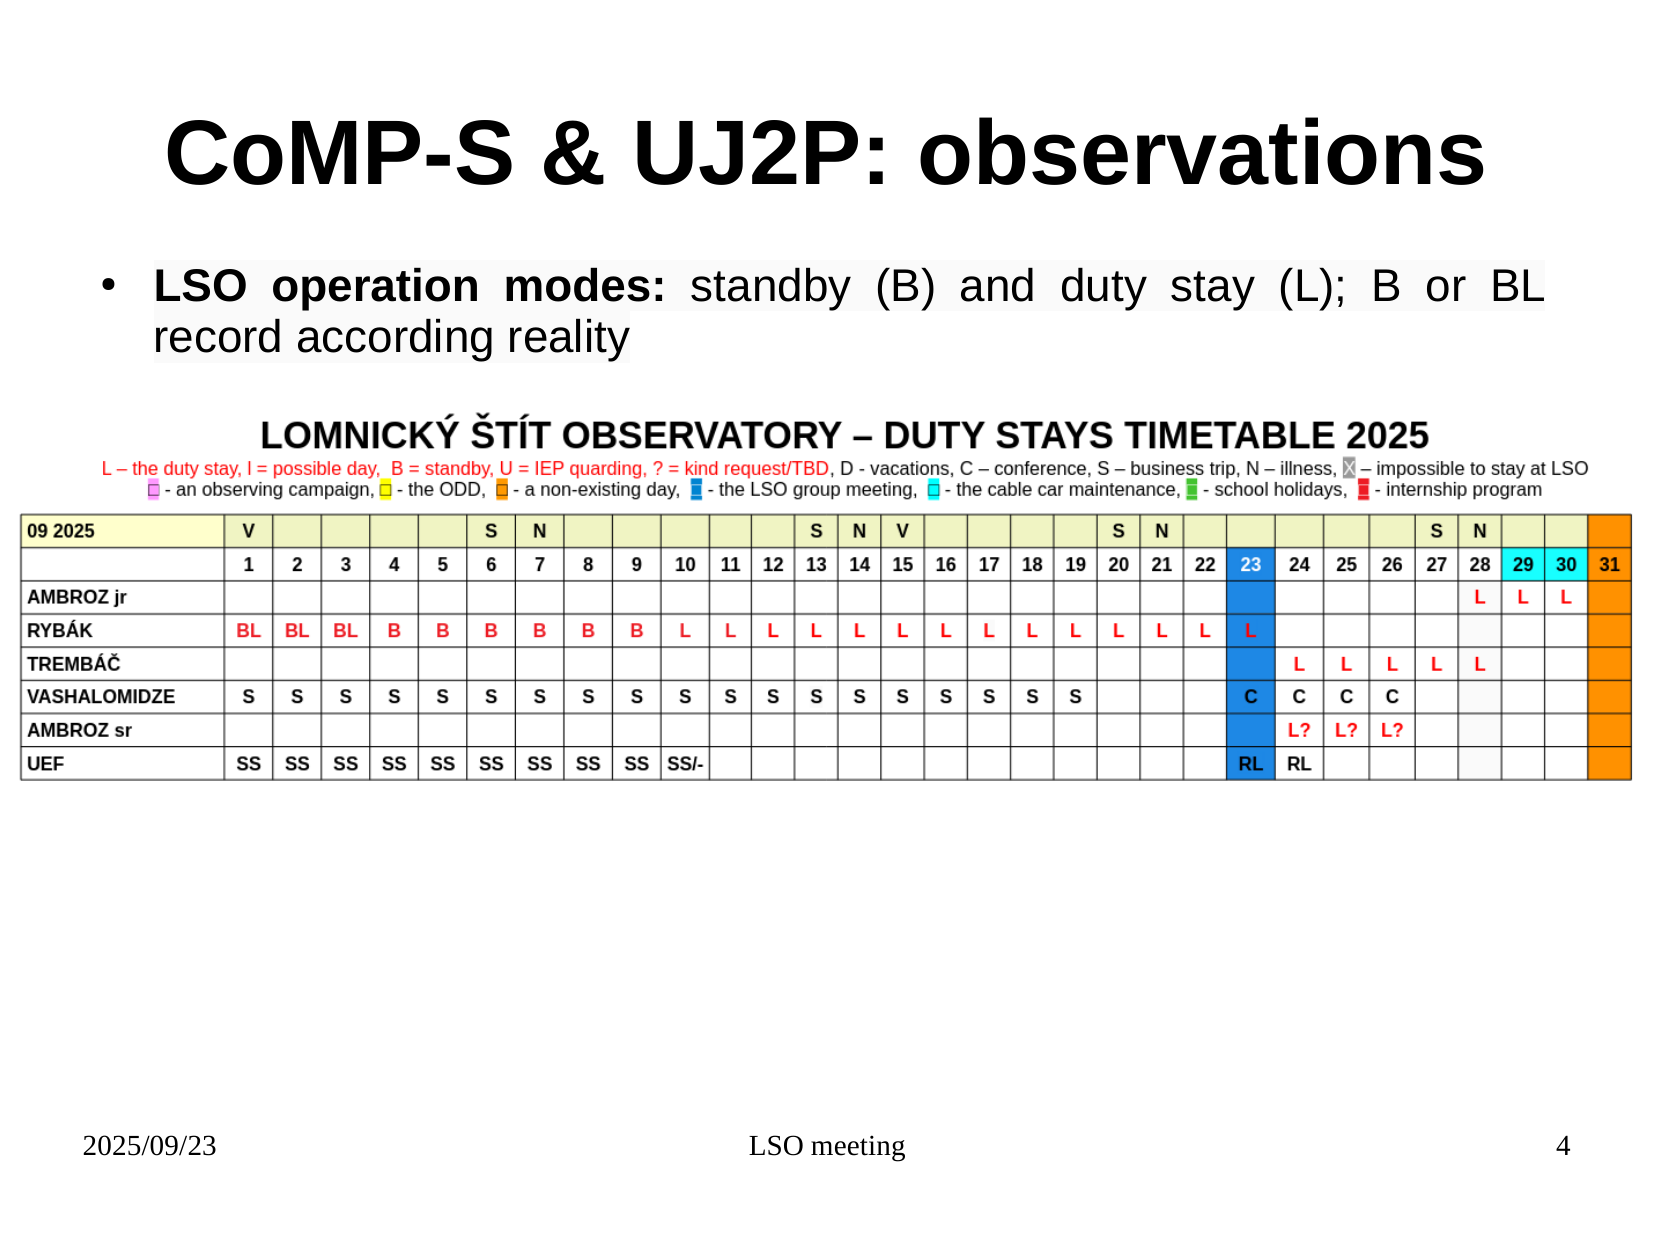

# CoMP-S & UJ2P: observations
LSO operation modes: standby (B) and duty stay (L); B or BL record according reality
2025/09/23
LSO meeting
4